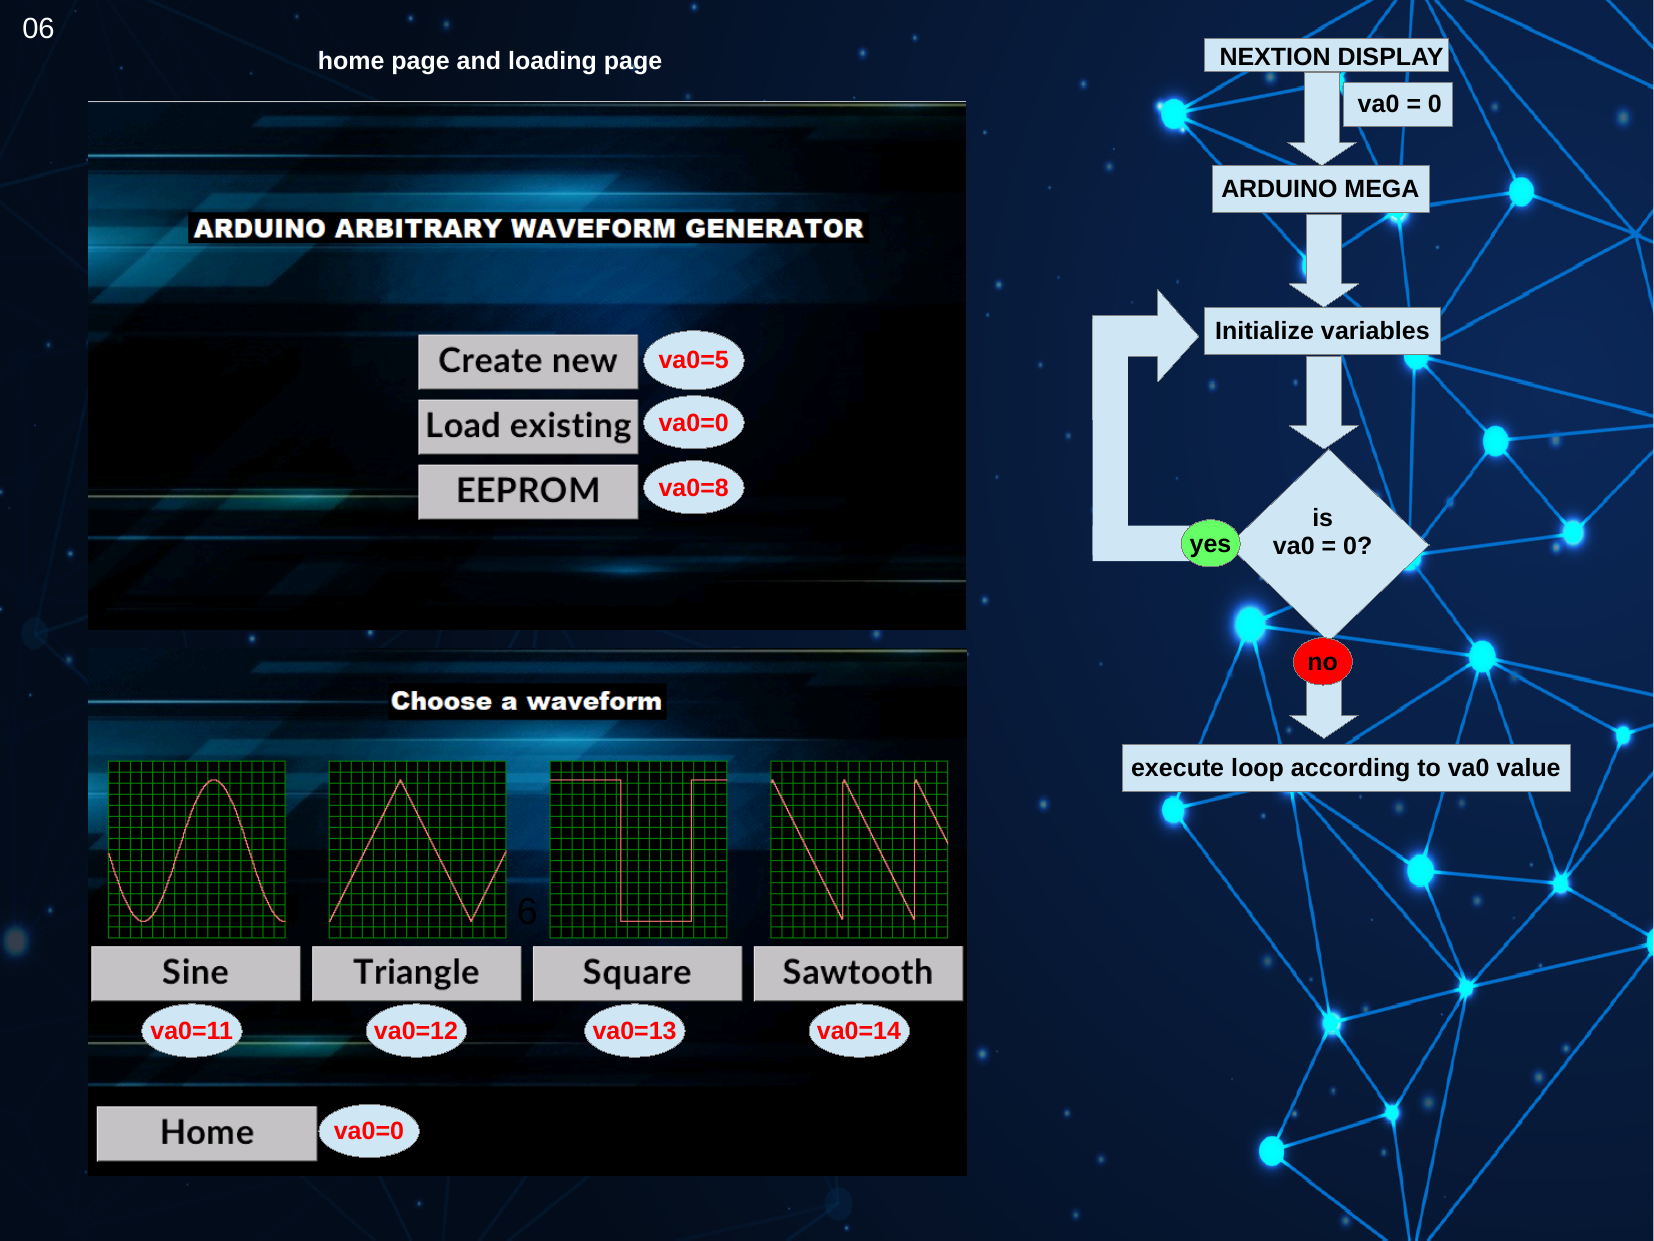

# 06
NEXTION DISPLAY
home page and loading page
va0 = 0
ARDUINO MEGA
Initialize variables
va0=5
va0=0
va0=8
is
va0 = 0?
yes
no
6
execute loop according to va0 value
va0=11
va0=12
va0=13
va0=14
va0=0